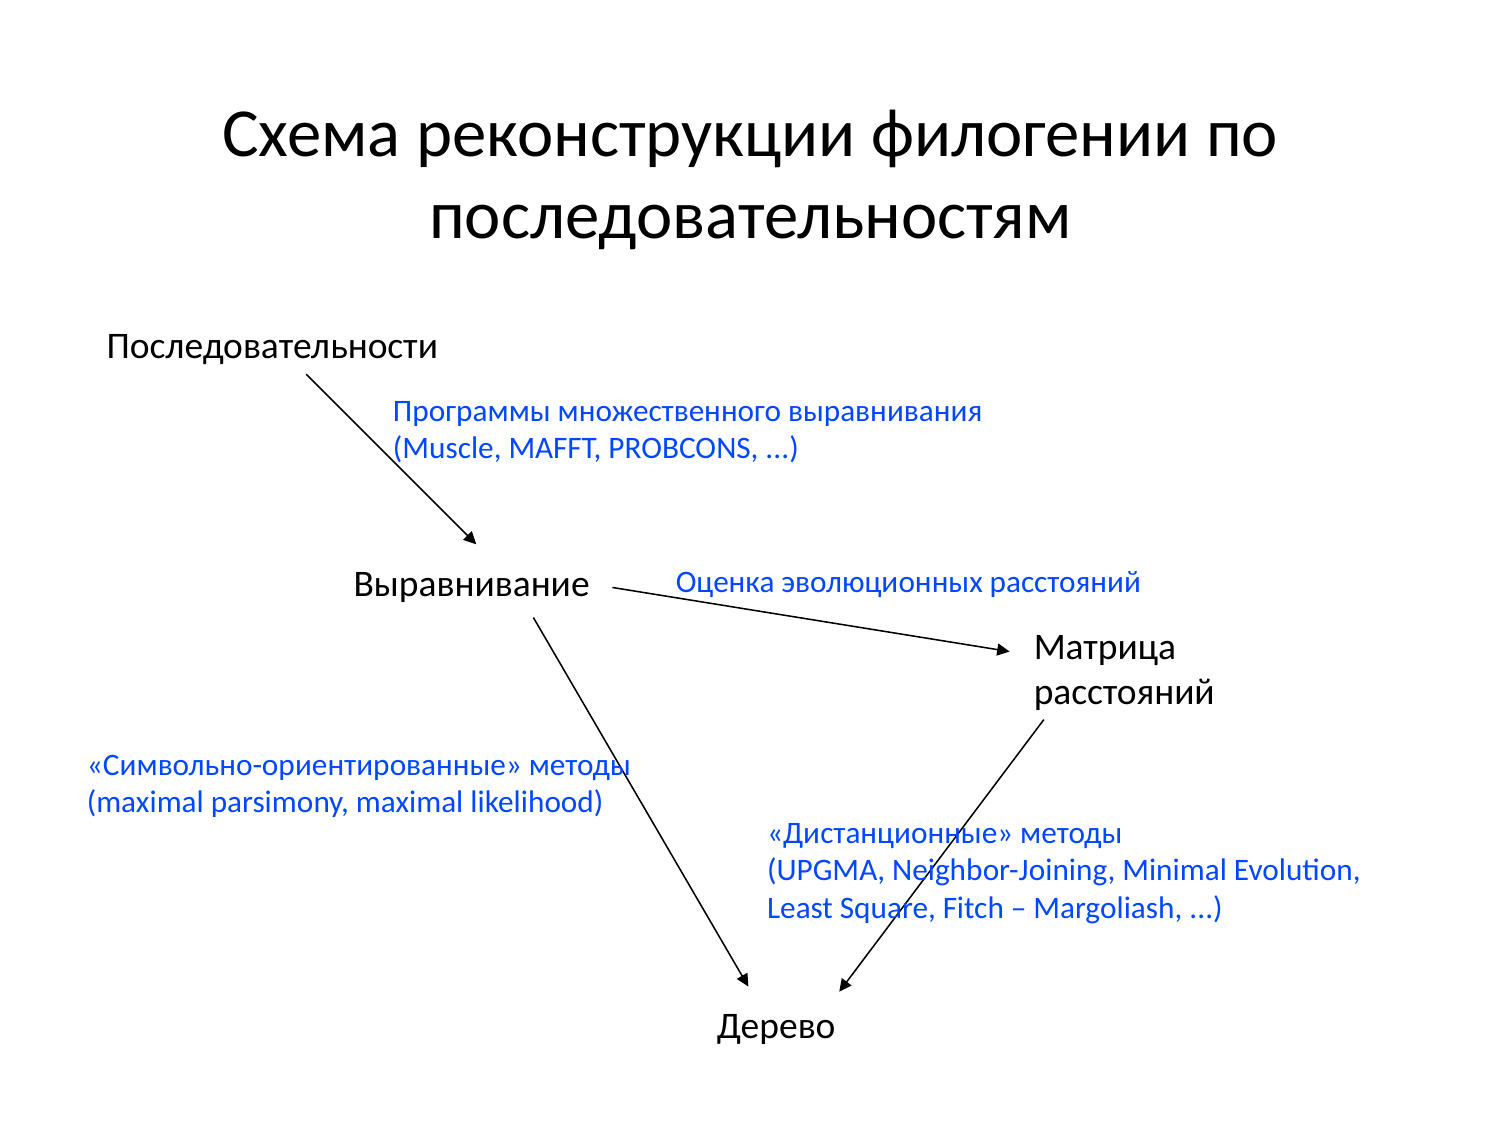

# Схема реконструкции филогении по последовательностям
Последовательности
Программы множественного выравнивания
(Muscle, MAFFT, PROBCONS, ...)
Выравнивание
Оценка эволюционных расстояний
Матрица расстояний
«Символьно-ориентированные» методы
(maximal parsimony, maximal likelihood)
«Дистанционные» методы
(UPGMA, Neighbor-Joining, Minimal Evolution, Least Square, Fitch – Margoliash, ...)
Дерево